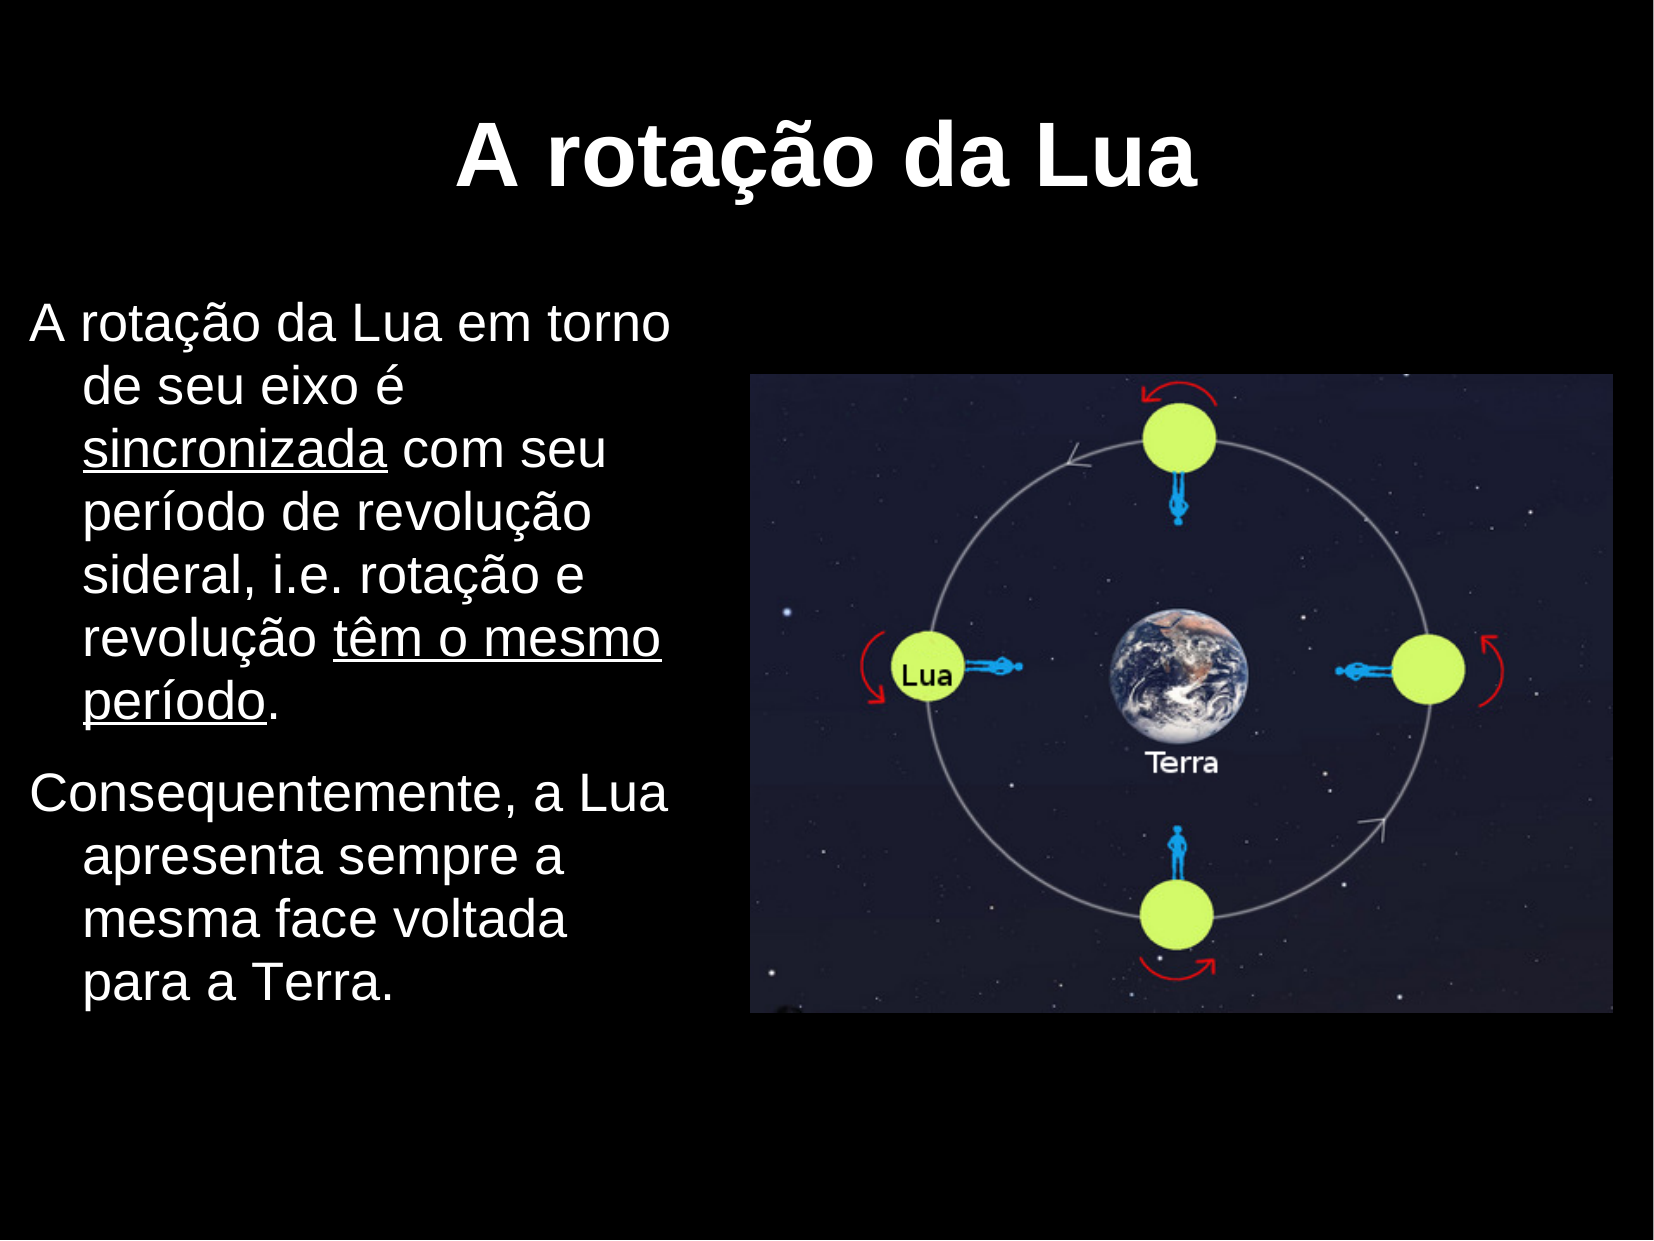

A rotação da Lua
# A rotação da Lua em torno de seu eixo é sincronizada com seu período de revolução sideral, i.e. rotação e revolução têm o mesmo período.
Consequentemente, a Lua apresenta sempre a mesma face voltada para a Terra.